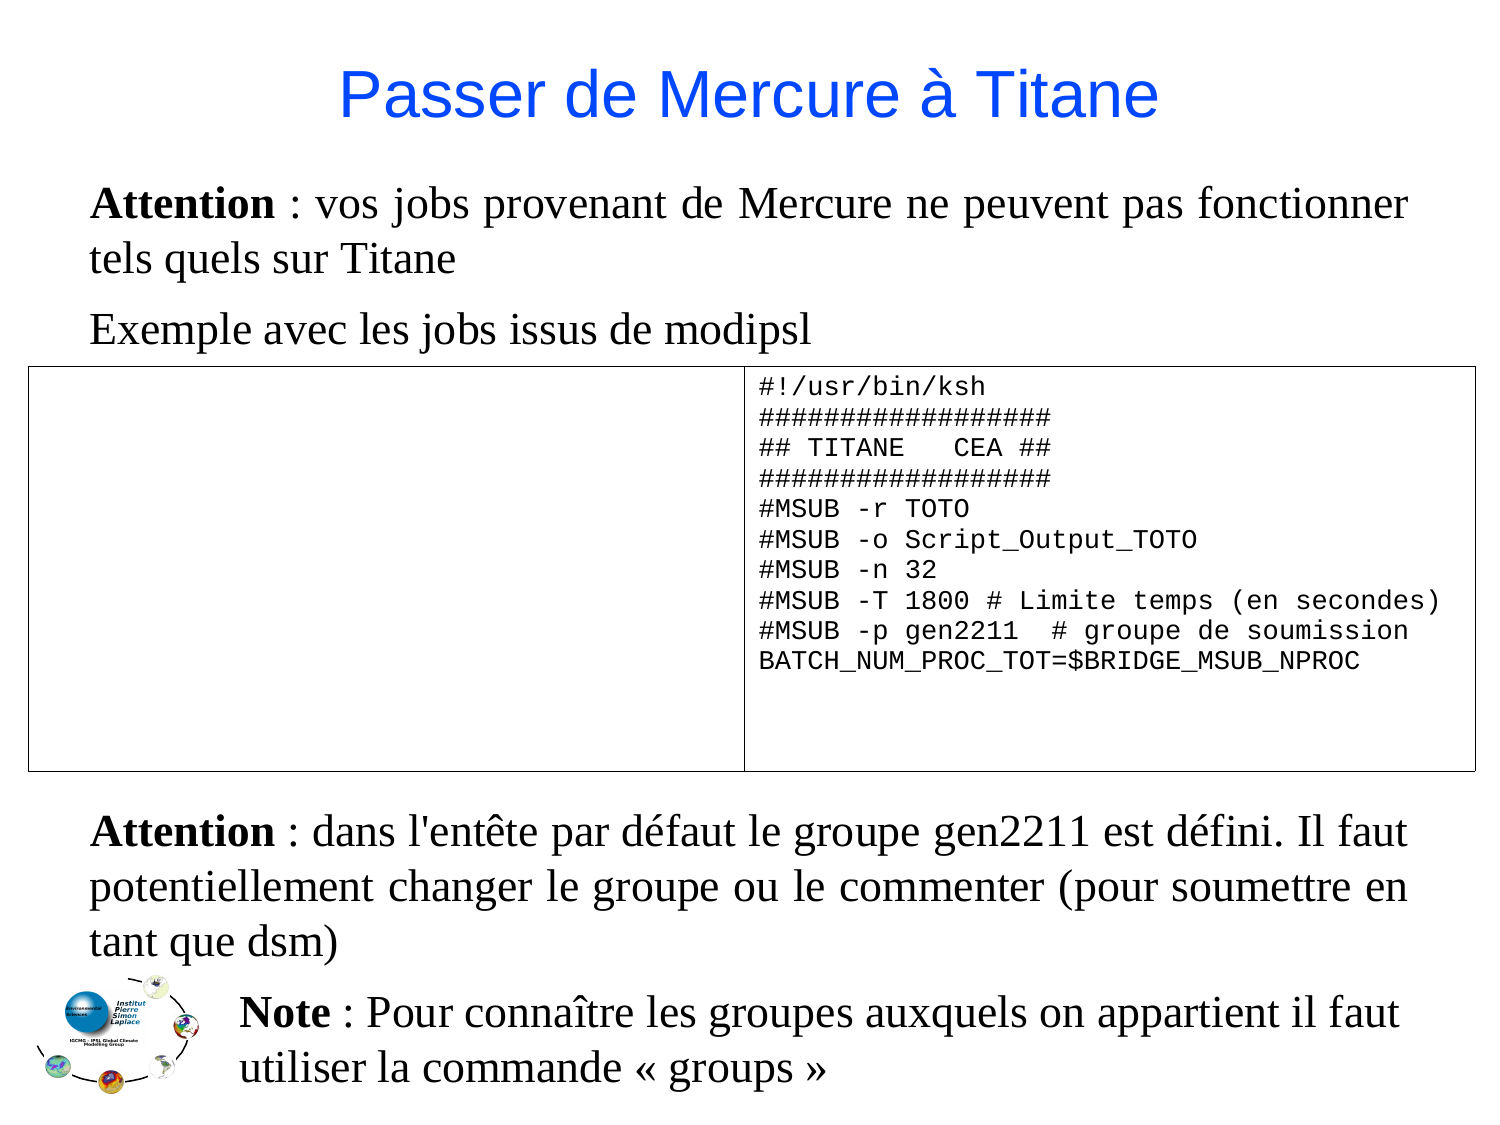

# Passer de Mercure à Titane
Attention : vos jobs provenant de Mercure ne peuvent pas fonctionner tels quels sur Titane
Exemple avec les jobs issus de modipsl
Attention : dans l'entête par défaut le groupe gen2211 est défini. Il faut potentiellement changer le groupe ou le commenter (pour soumettre en tant que dsm)
 Note : Pour connaître les groupes auxquels on appartient il faut utiliser la commande « groups »
| #!/bin/ksh ###################### ## SX8MERCURE CEA ## ###################### #PBS -N TOTO #PBS -j o #PBS -o Script\_Output TOTO #PBS -S /usr/bin/ksh #PBS -v BATCH\_NUM\_PROC\_TOT=4 #PBS -l cpunum\_job=${BATCH\_NUM\_PROC\_TOT} #PBS -l memsz\_job=15.0gb #PBS -l elapstim\_req=01:00:00 | #!/usr/bin/ksh ################## ## TITANE CEA ## ################## #MSUB -r TOTO #MSUB -o Script\_Output\_TOTO #MSUB -n 32 #MSUB -T 1800 # Limite temps (en secondes) #MSUB -p gen2211 # groupe de soumission BATCH\_NUM\_PROC\_TOT=$BRIDGE\_MSUB\_NPROC |
| --- | --- |